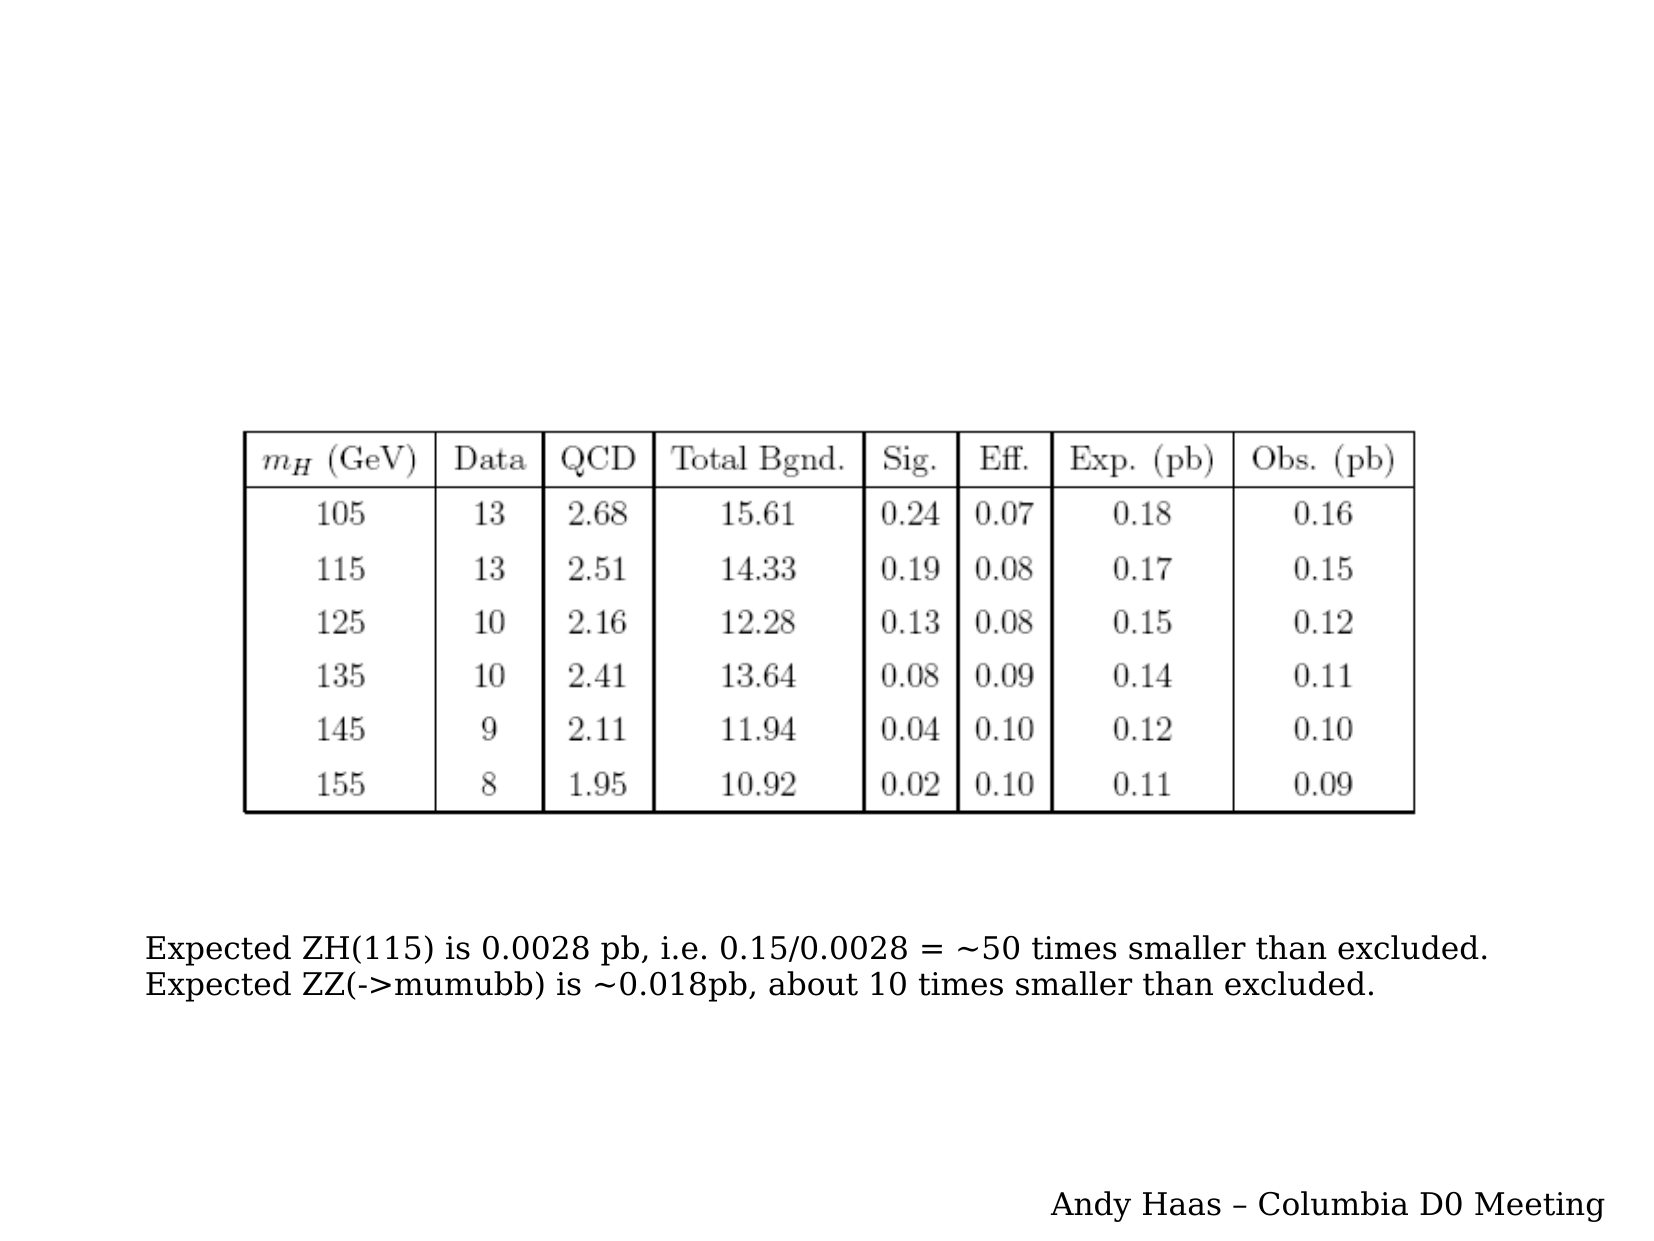

Expected ZH(115) is 0.0028 pb, i.e. 0.15/0.0028 = ~50 times smaller than excluded.
Expected ZZ(->mumubb) is ~0.018pb, about 10 times smaller than excluded.